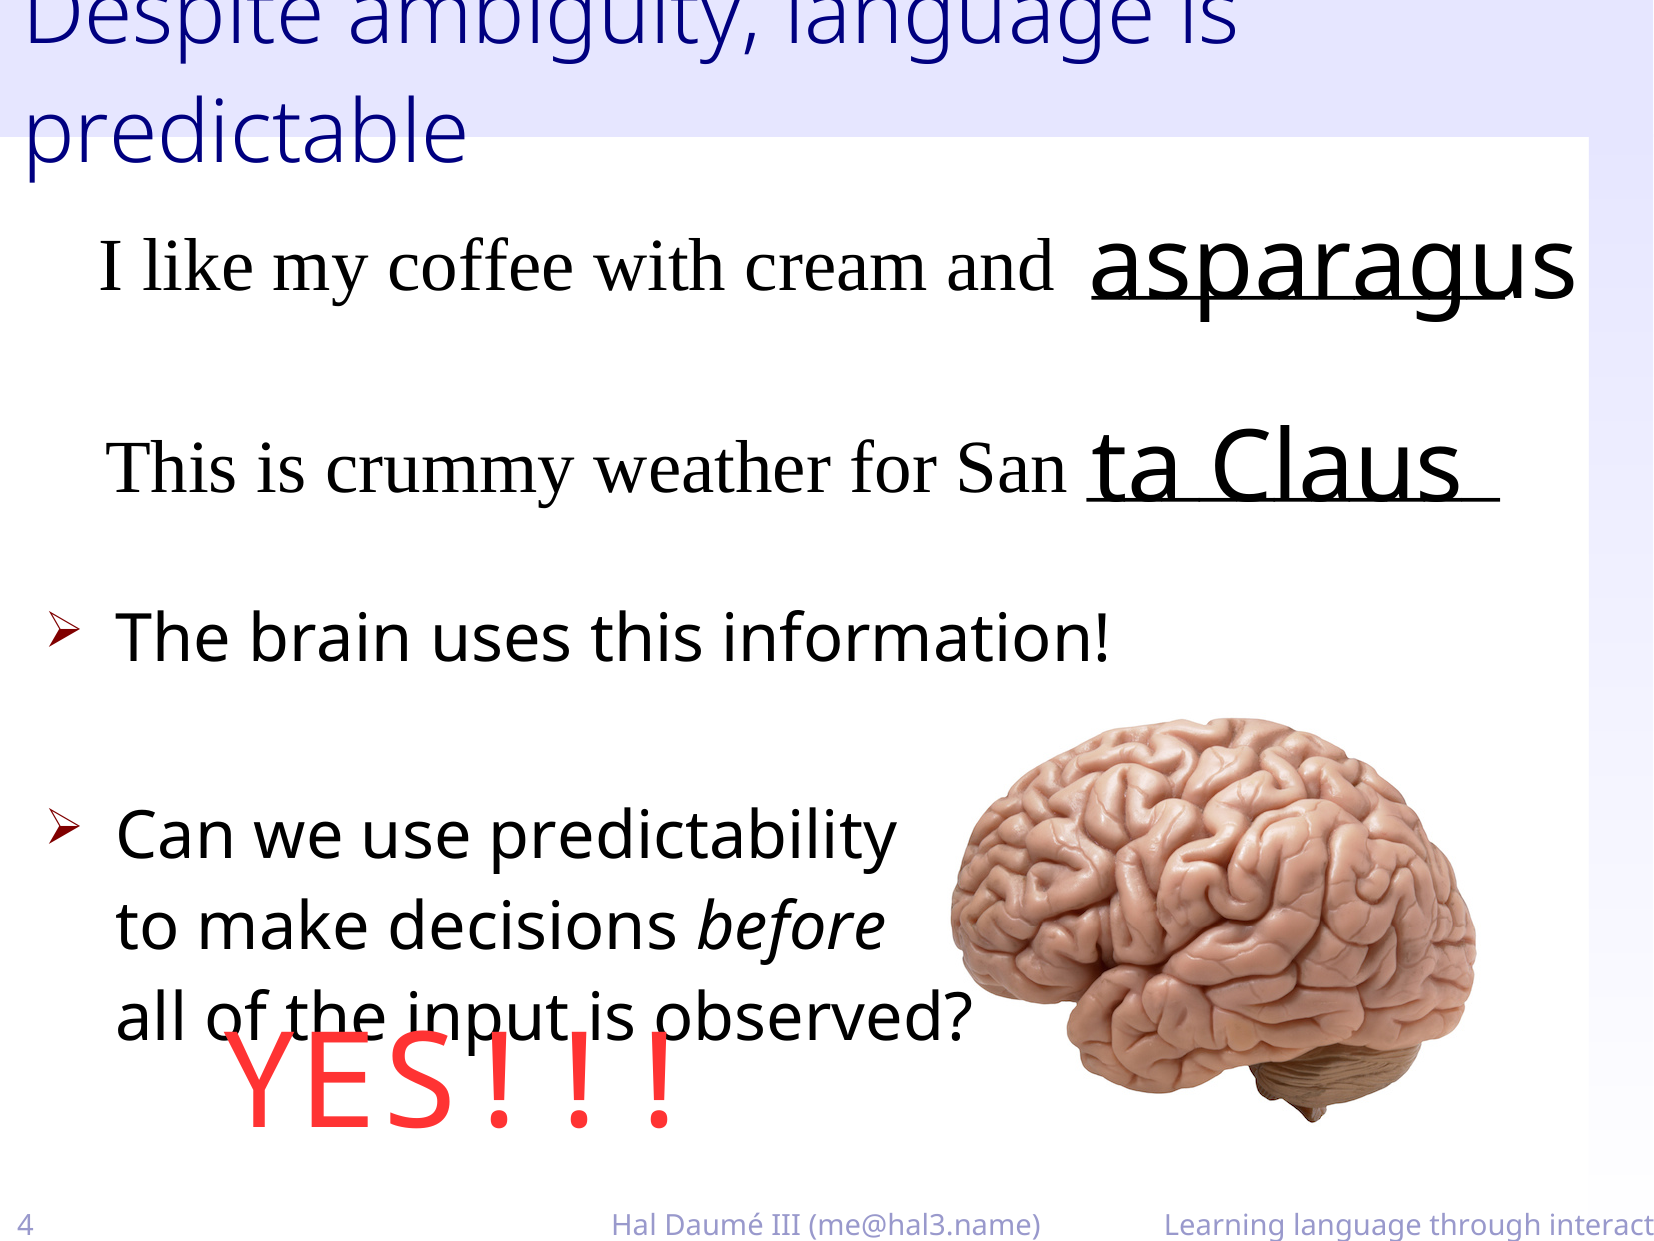

# Despite ambiguity, language is predictable
I like my coffee with cream and ___________
asparagus
This is crummy weather for San ___________
ta Claus
The brain uses this information!
Can we use predictability
to make decisions before
all of the input is observed?
YES!!!